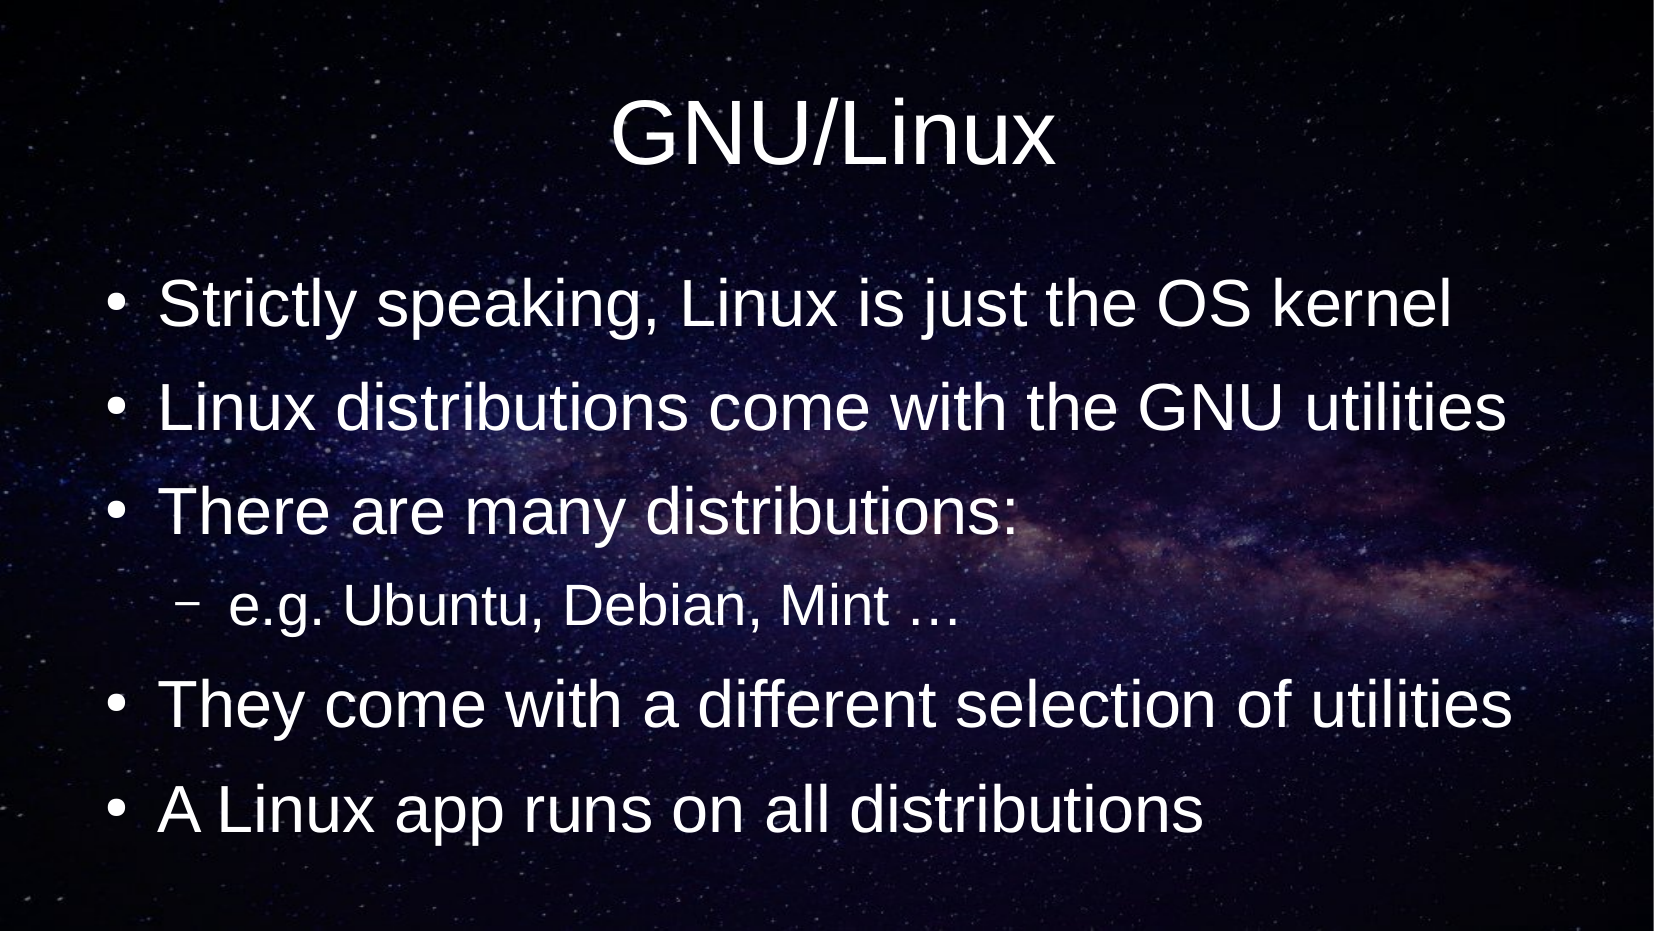

# GNU/Linux
Strictly speaking, Linux is just the OS kernel
Linux distributions come with the GNU utilities
There are many distributions:
e.g. Ubuntu, Debian, Mint …
They come with a different selection of utilities
A Linux app runs on all distributions